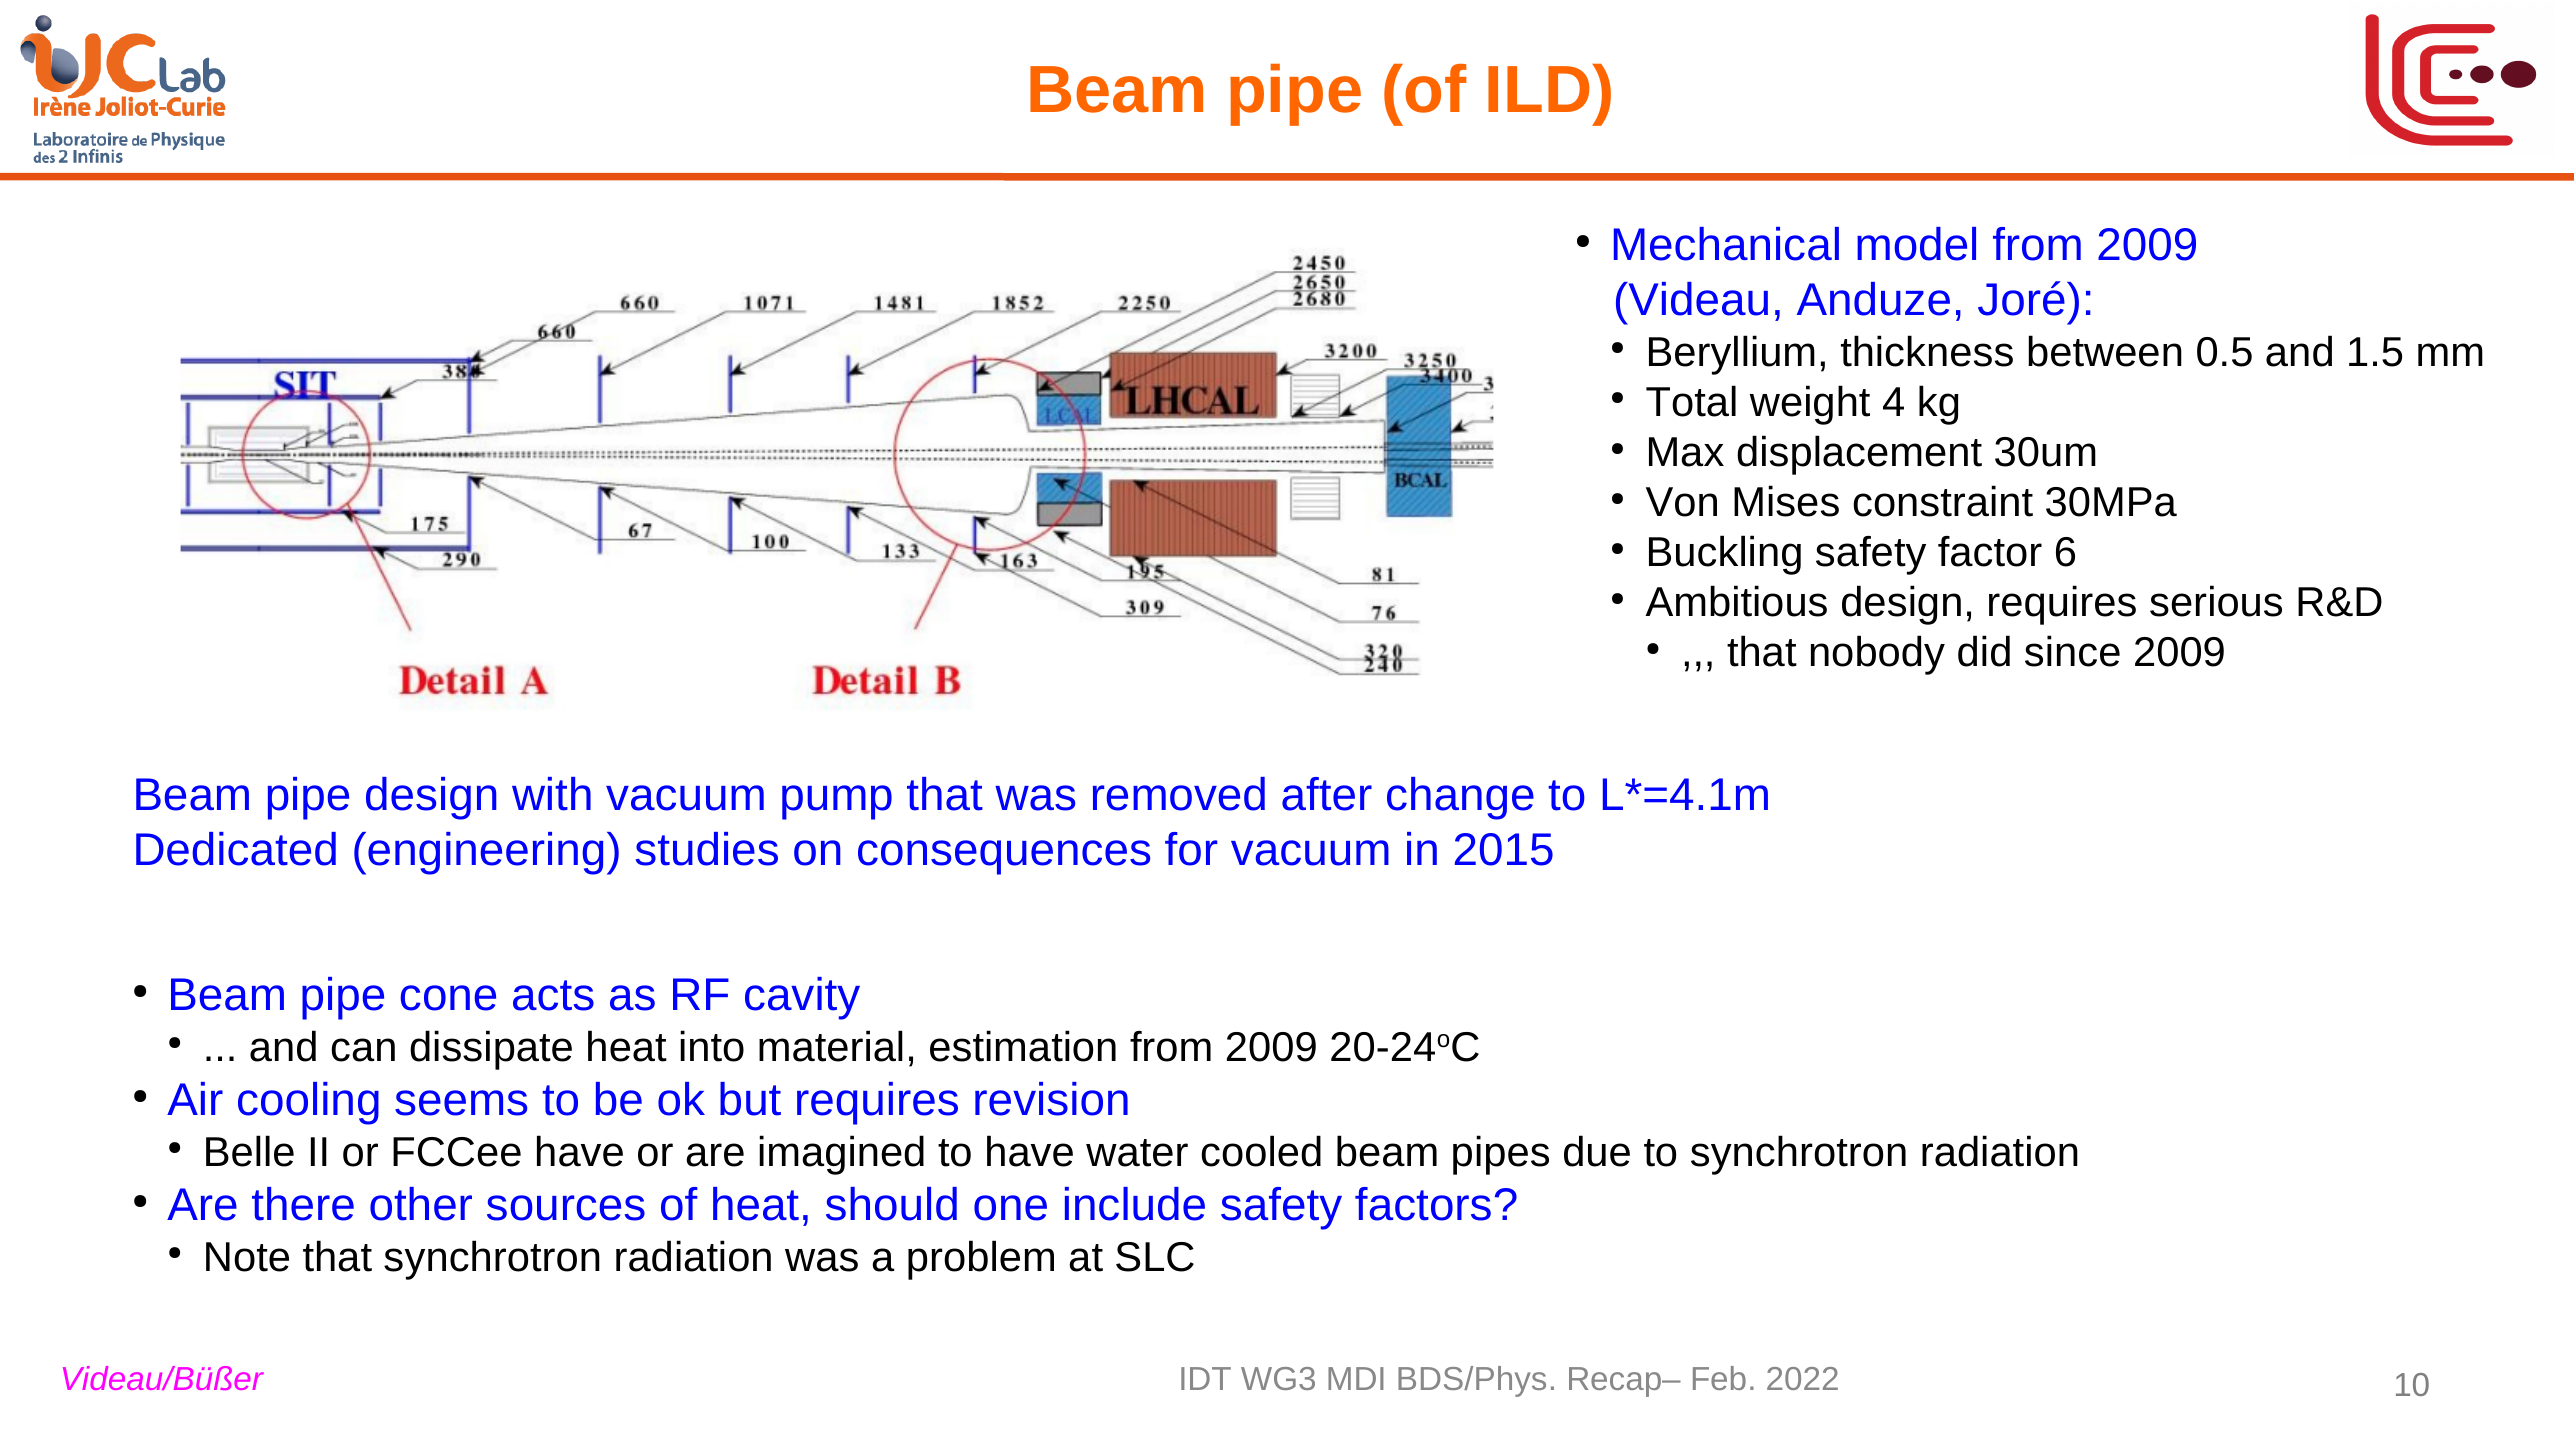

# Beam pipe (of ILD)
Mechanical model from 2009
 (Videau, Anduze, Joré):
Beryllium, thickness between 0.5 and 1.5 mm
Total weight 4 kg
Max displacement 30um
Von Mises constraint 30MPa
Buckling safety factor 6
Ambitious design, requires serious R&D
,,, that nobody did since 2009
Beam pipe design with vacuum pump that was removed after change to L*=4.1m
Dedicated (engineering) studies on consequences for vacuum in 2015
Beam pipe cone acts as RF cavity
... and can dissipate heat into material, estimation from 2009 20-24oC
Air cooling seems to be ok but requires revision
Belle II or FCCee have or are imagined to have water cooled beam pipes due to synchrotron radiation
Are there other sources of heat, should one include safety factors?
Note that synchrotron radiation was a problem at SLC
10
Videau/Büßer